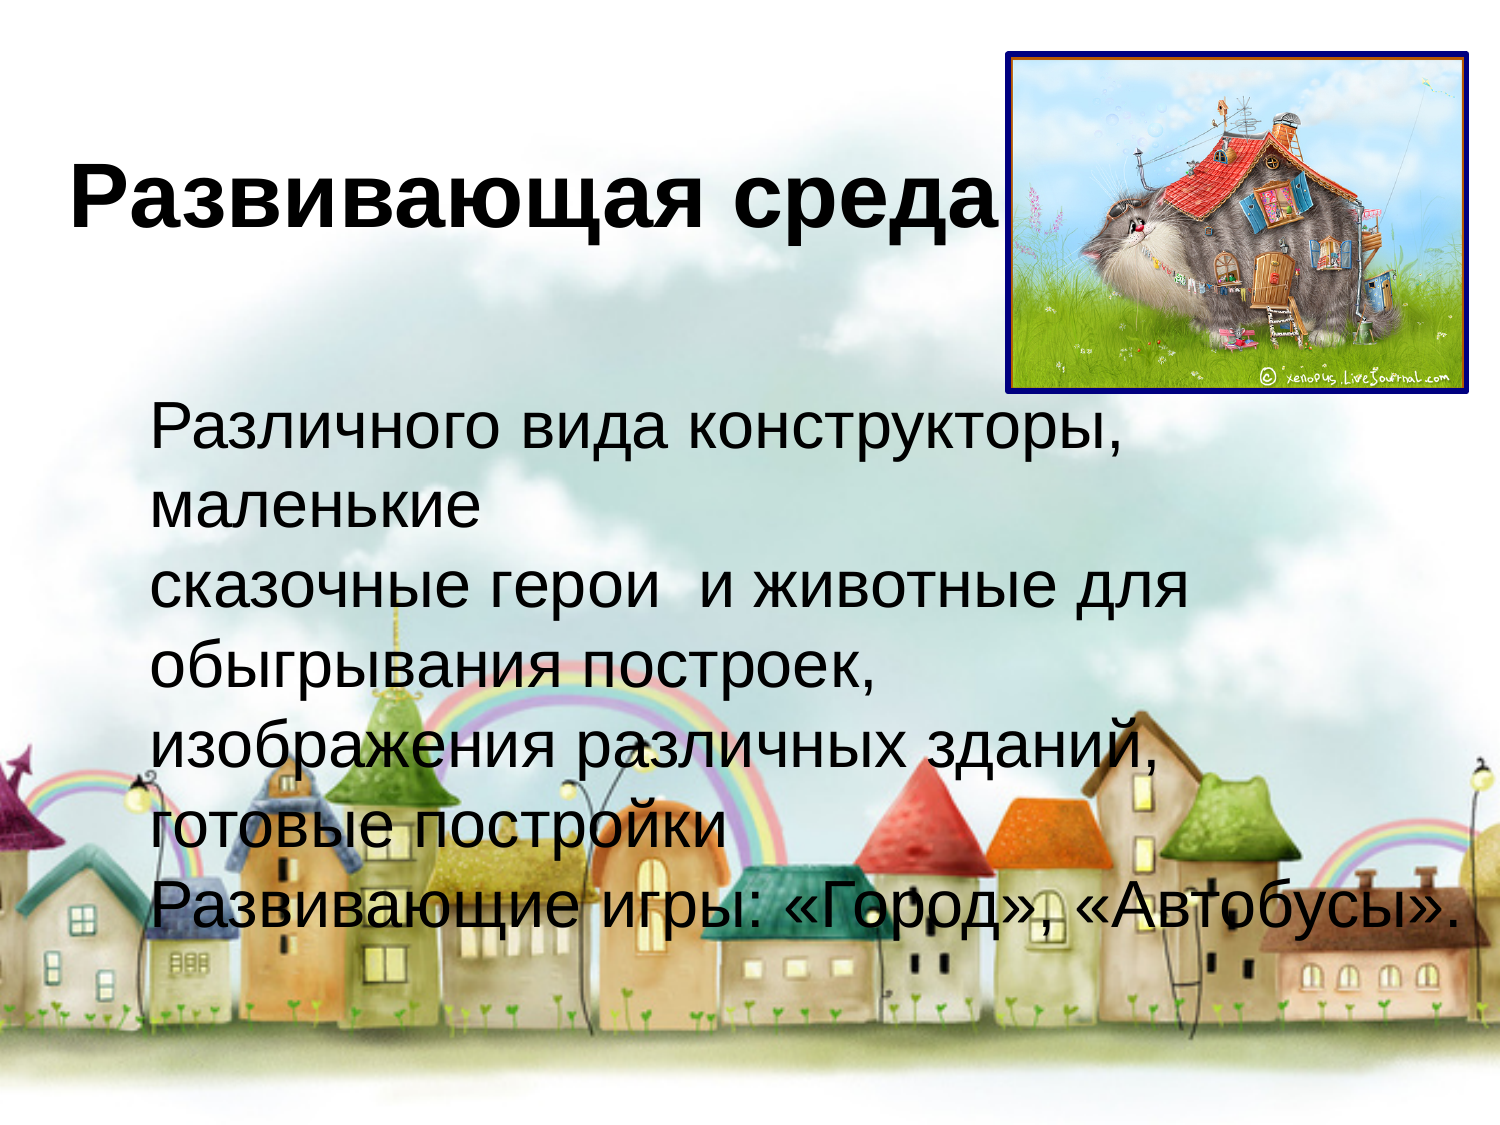

Развивающая среда
Различного вида конструкторы,
маленькие
сказочные герои и животные для
обыгрывания построек,
изображения различных зданий,
готовые постройки
Развивающие игры: «Город», «Автобусы».